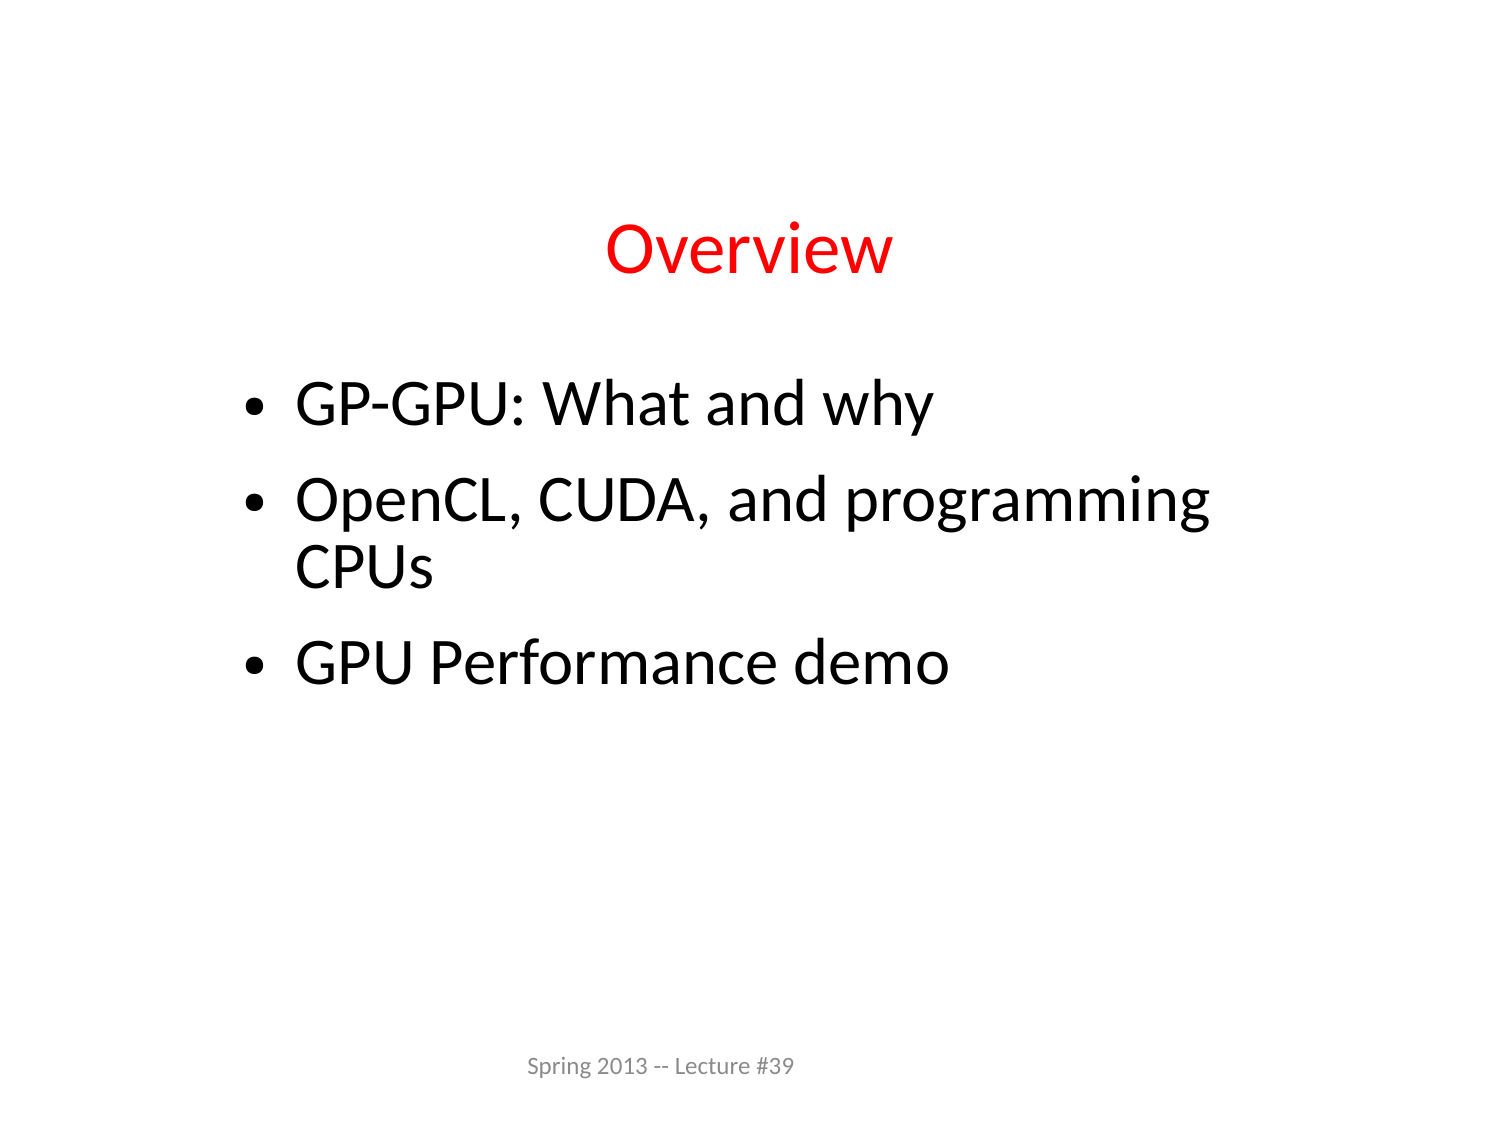

# Overview
GP-GPU: What and why
OpenCL, CUDA, and programming CPUs
GPU Performance demo